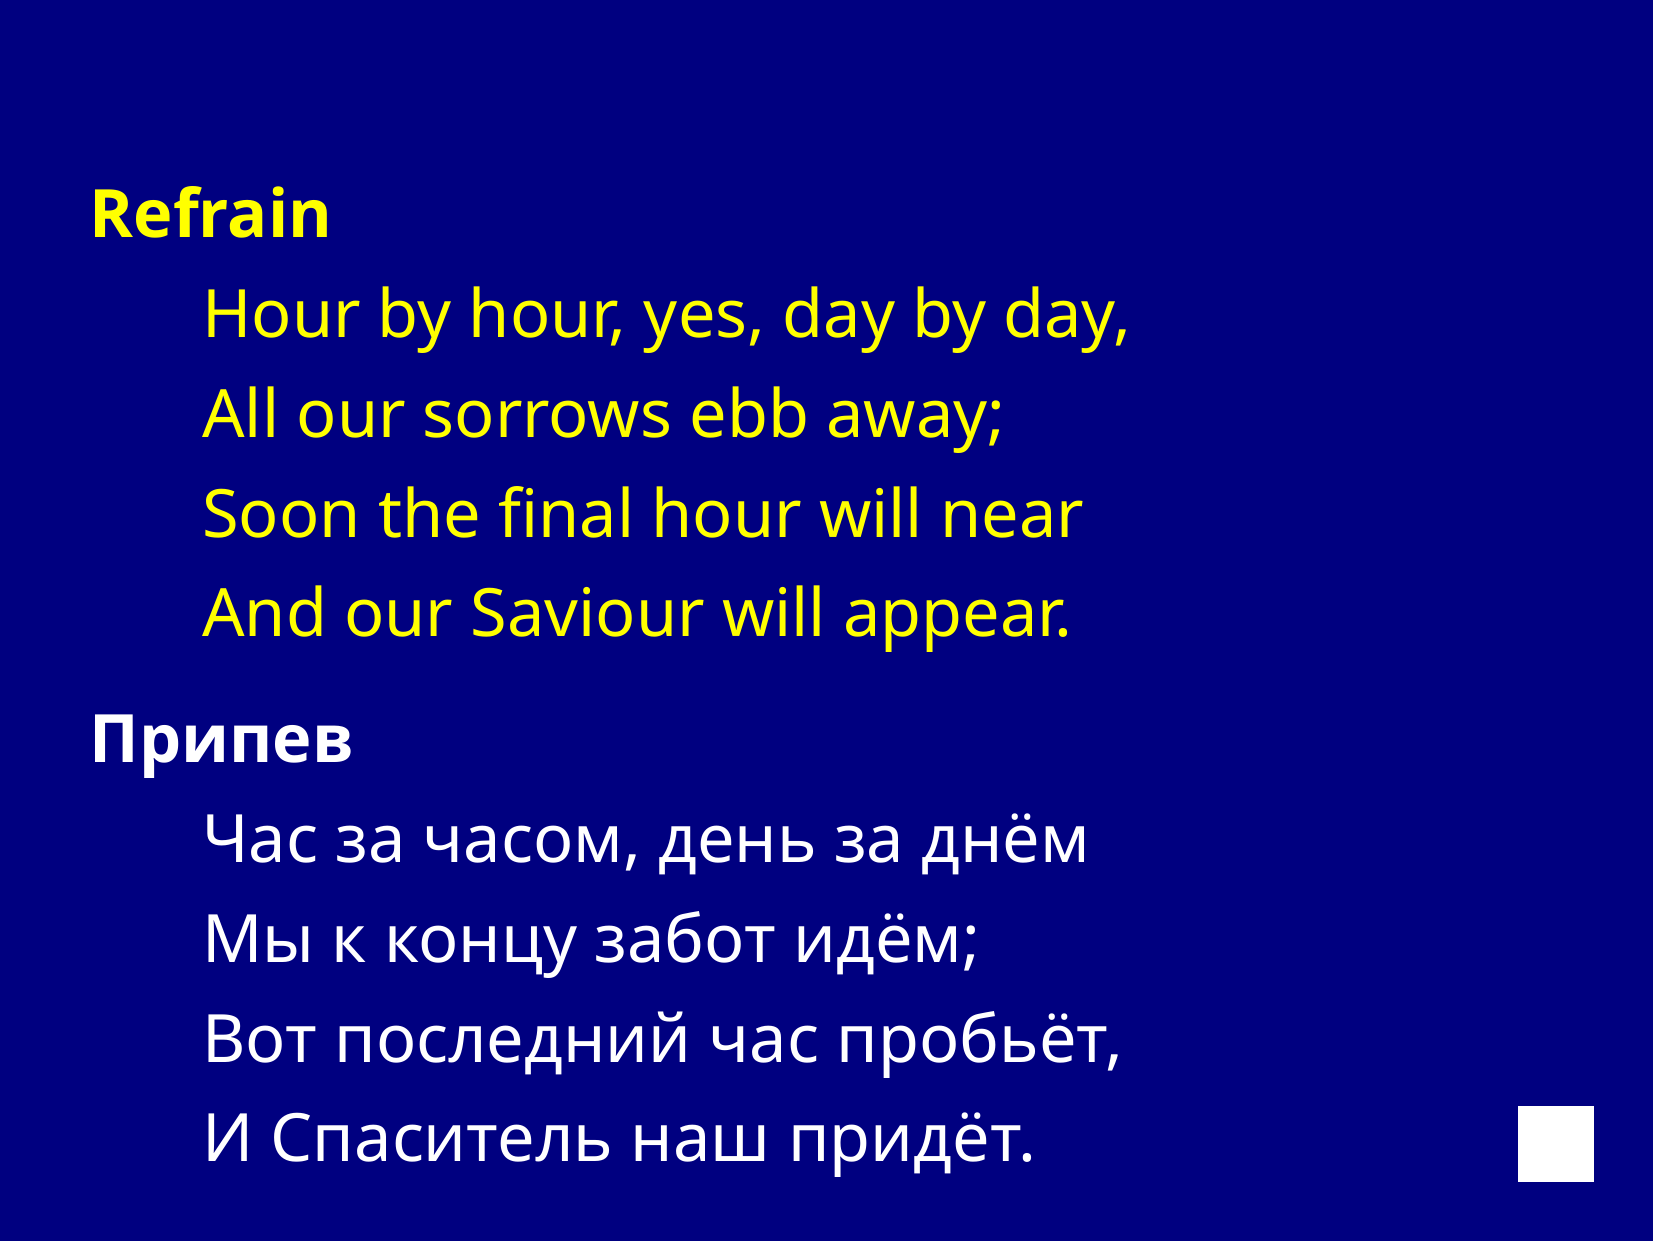

Refrain
	Hour by hour, yes, day by day,
	All our sorrows ebb away;
	Soon the final hour will near
	And our Saviour will appear.
Припев
	Час за часом, день за днём
	Мы к концу забот идём;
	Вот последний час пробьёт,
	И Спаситель наш придёт.